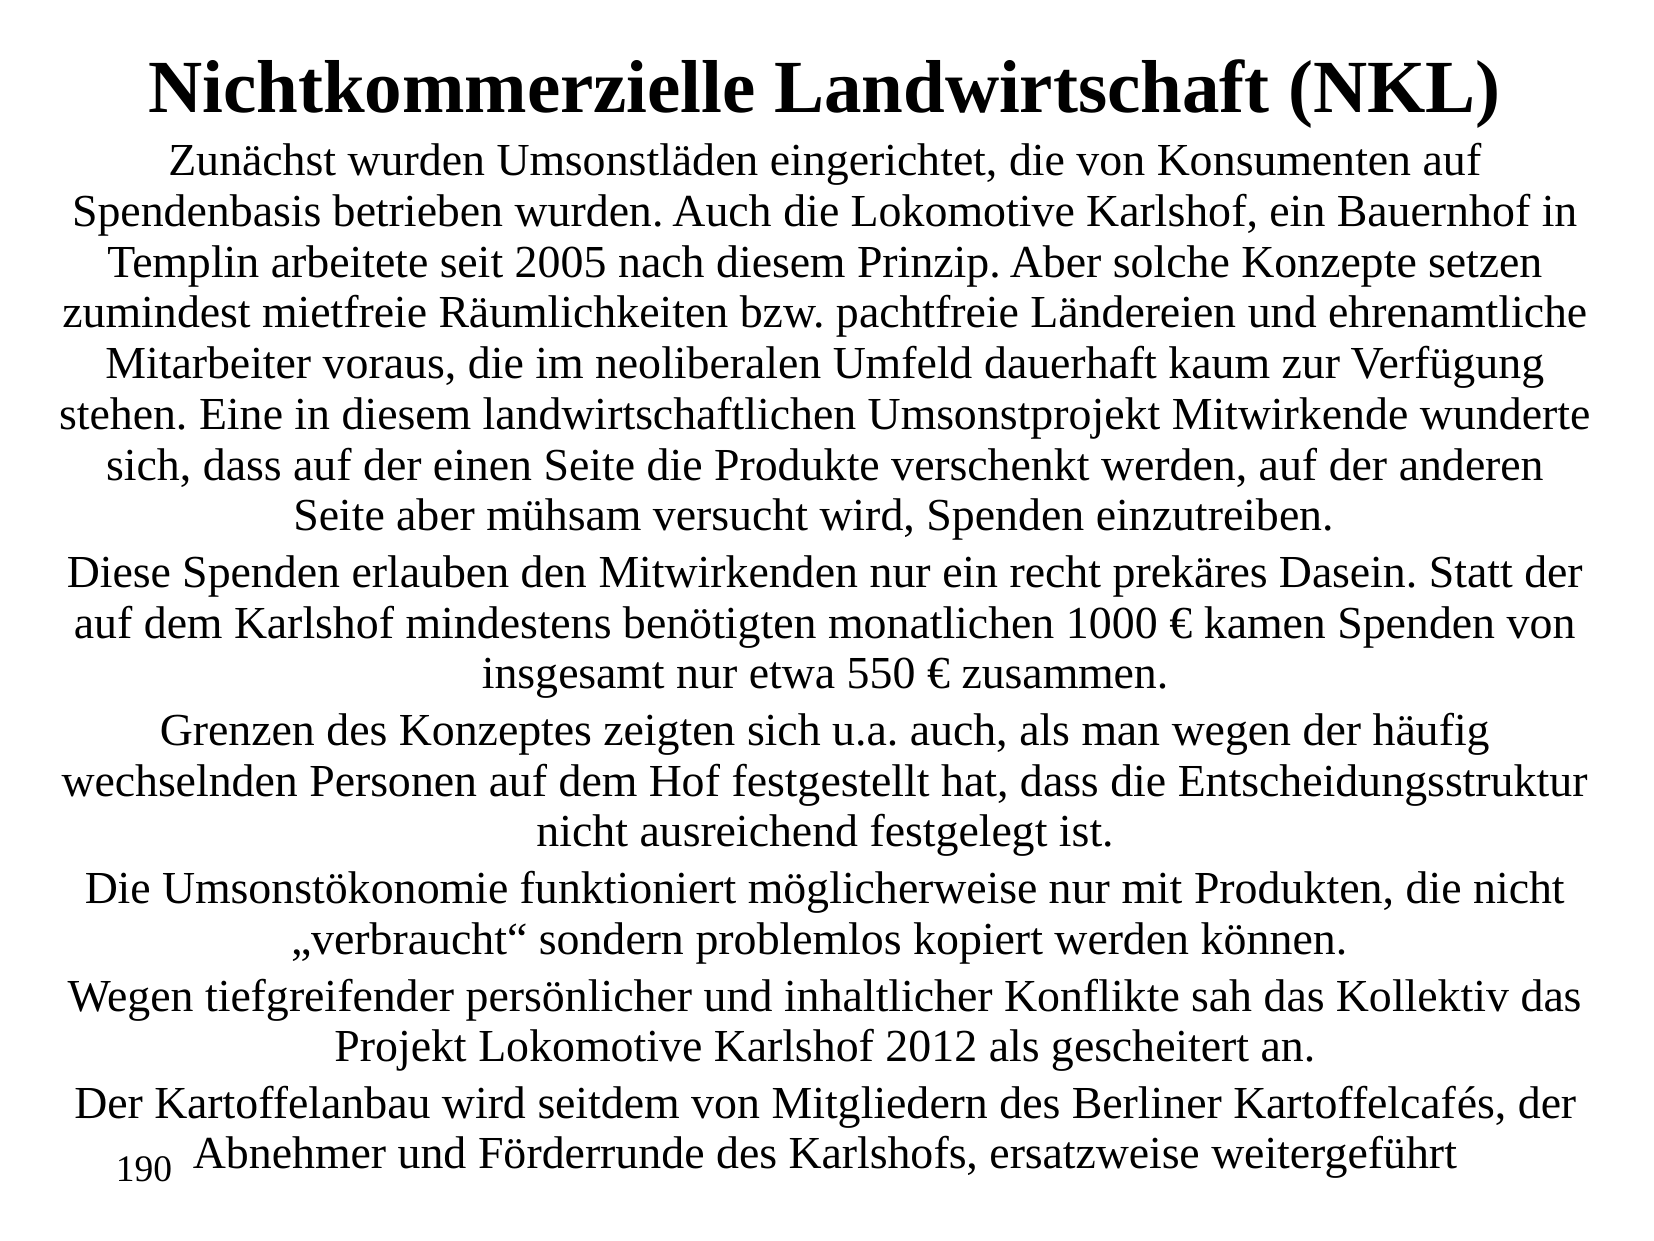

Nichtkommerzielle Landwirtschaft (NKL)
Zunächst wurden Umsonstläden eingerichtet, die von Konsumenten auf Spendenbasis betrieben wurden. Auch die Lokomotive Karlshof, ein Bauernhof in Templin arbeitete seit 2005 nach diesem Prinzip. Aber solche Konzepte setzen zumindest mietfreie Räumlichkeiten bzw. pachtfreie Ländereien und ehrenamtliche Mitarbeiter voraus, die im neoliberalen Umfeld dauerhaft kaum zur Verfügung stehen. Eine in diesem landwirtschaftlichen Umsonstprojekt Mitwirkende wunderte sich, dass auf der einen Seite die Produkte verschenkt werden, auf der anderen Seite aber mühsam versucht wird, Spenden einzutreiben.
Diese Spenden erlauben den Mitwirkenden nur ein recht prekäres Dasein. Statt der auf dem Karlshof mindestens benötigten monatlichen 1000 € kamen Spenden von insgesamt nur etwa 550 € zusammen.
Grenzen des Konzeptes zeigten sich u.a. auch, als man wegen der häufig wechselnden Personen auf dem Hof festgestellt hat, dass die Entscheidungsstruktur nicht ausreichend festgelegt ist.
Die Umsonstökonomie funktioniert möglicherweise nur mit Produkten, die nicht „verbraucht“ sondern problemlos kopiert werden können.
Wegen tiefgreifender persönlicher und inhaltlicher Konflikte sah das Kollektiv das Projekt Lokomotive Karlshof 2012 als gescheitert an.
Der Kartoffelanbau wird seitdem von Mitgliedern des Berliner Kartoffelcafés, der Abnehmer und Förderrunde des Karlshofs, ersatzweise weitergeführt